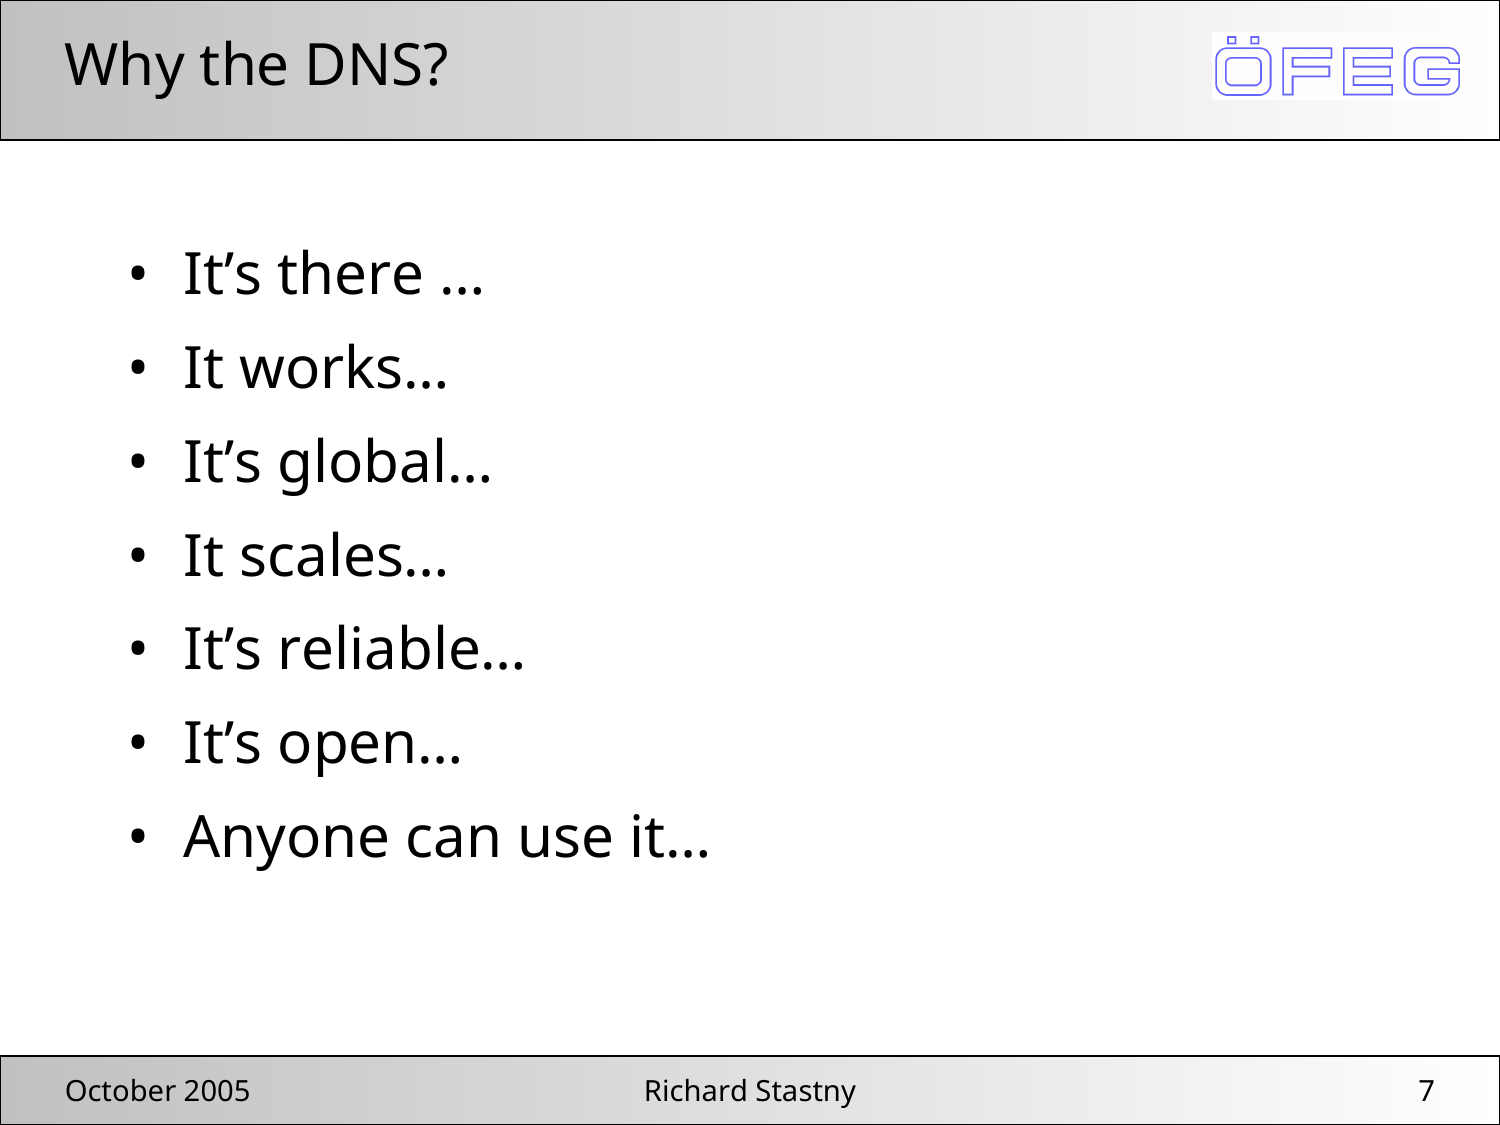

# Why the DNS?
It’s there …
It works…
It’s global…
It scales…
It’s reliable…
It’s open…
Anyone can use it…
October 2005
Richard Stastny
7